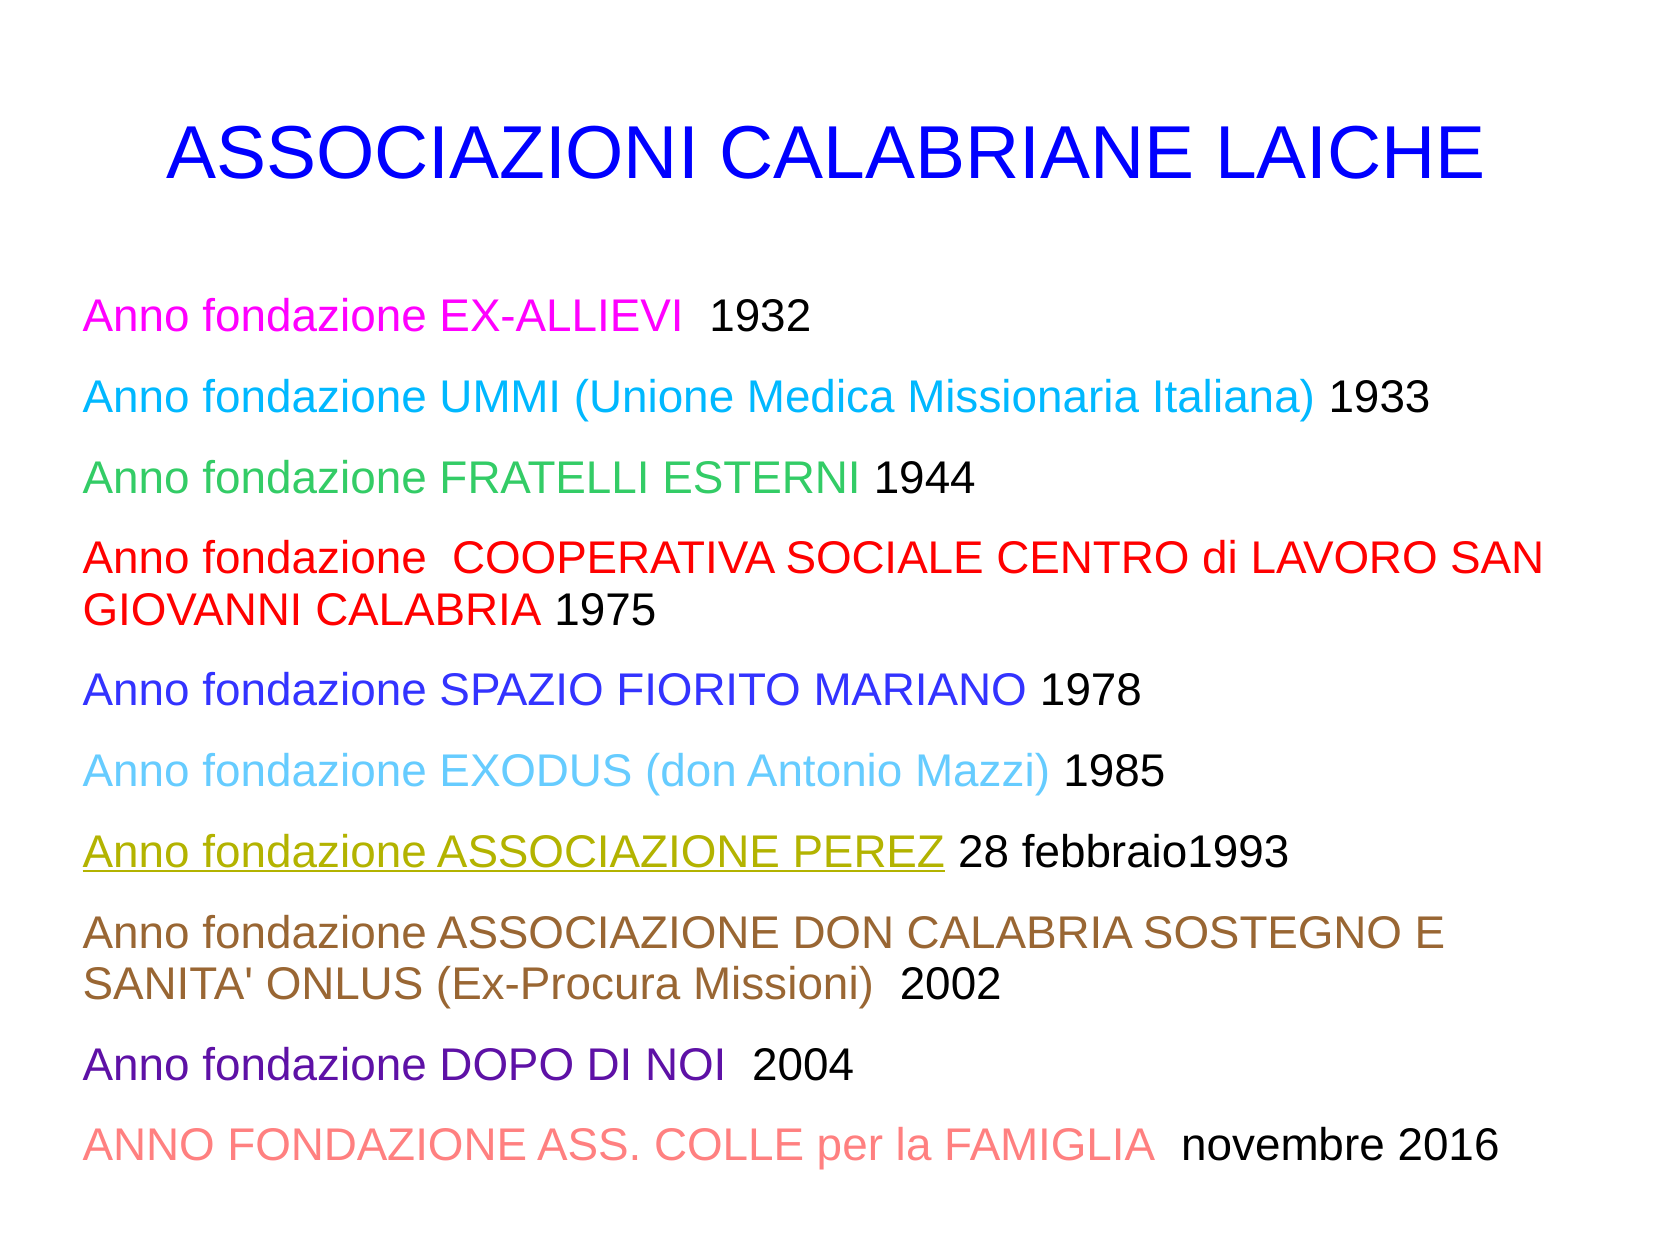

# ASSOCIAZIONI CALABRIANE LAICHE
Anno fondazione EX-ALLIEVI 1932
Anno fondazione UMMI (Unione Medica Missionaria Italiana) 1933
Anno fondazione FRATELLI ESTERNI 1944
Anno fondazione COOPERATIVA SOCIALE CENTRO di LAVORO SAN GIOVANNI CALABRIA 1975
Anno fondazione SPAZIO FIORITO MARIANO 1978
Anno fondazione EXODUS (don Antonio Mazzi) 1985
Anno fondazione ASSOCIAZIONE PEREZ 28 febbraio1993
Anno fondazione ASSOCIAZIONE DON CALABRIA SOSTEGNO E SANITA' ONLUS (Ex-Procura Missioni) 2002
Anno fondazione DOPO DI NOI 2004
ANNO FONDAZIONE ASS. COLLE per la FAMIGLIA novembre 2016